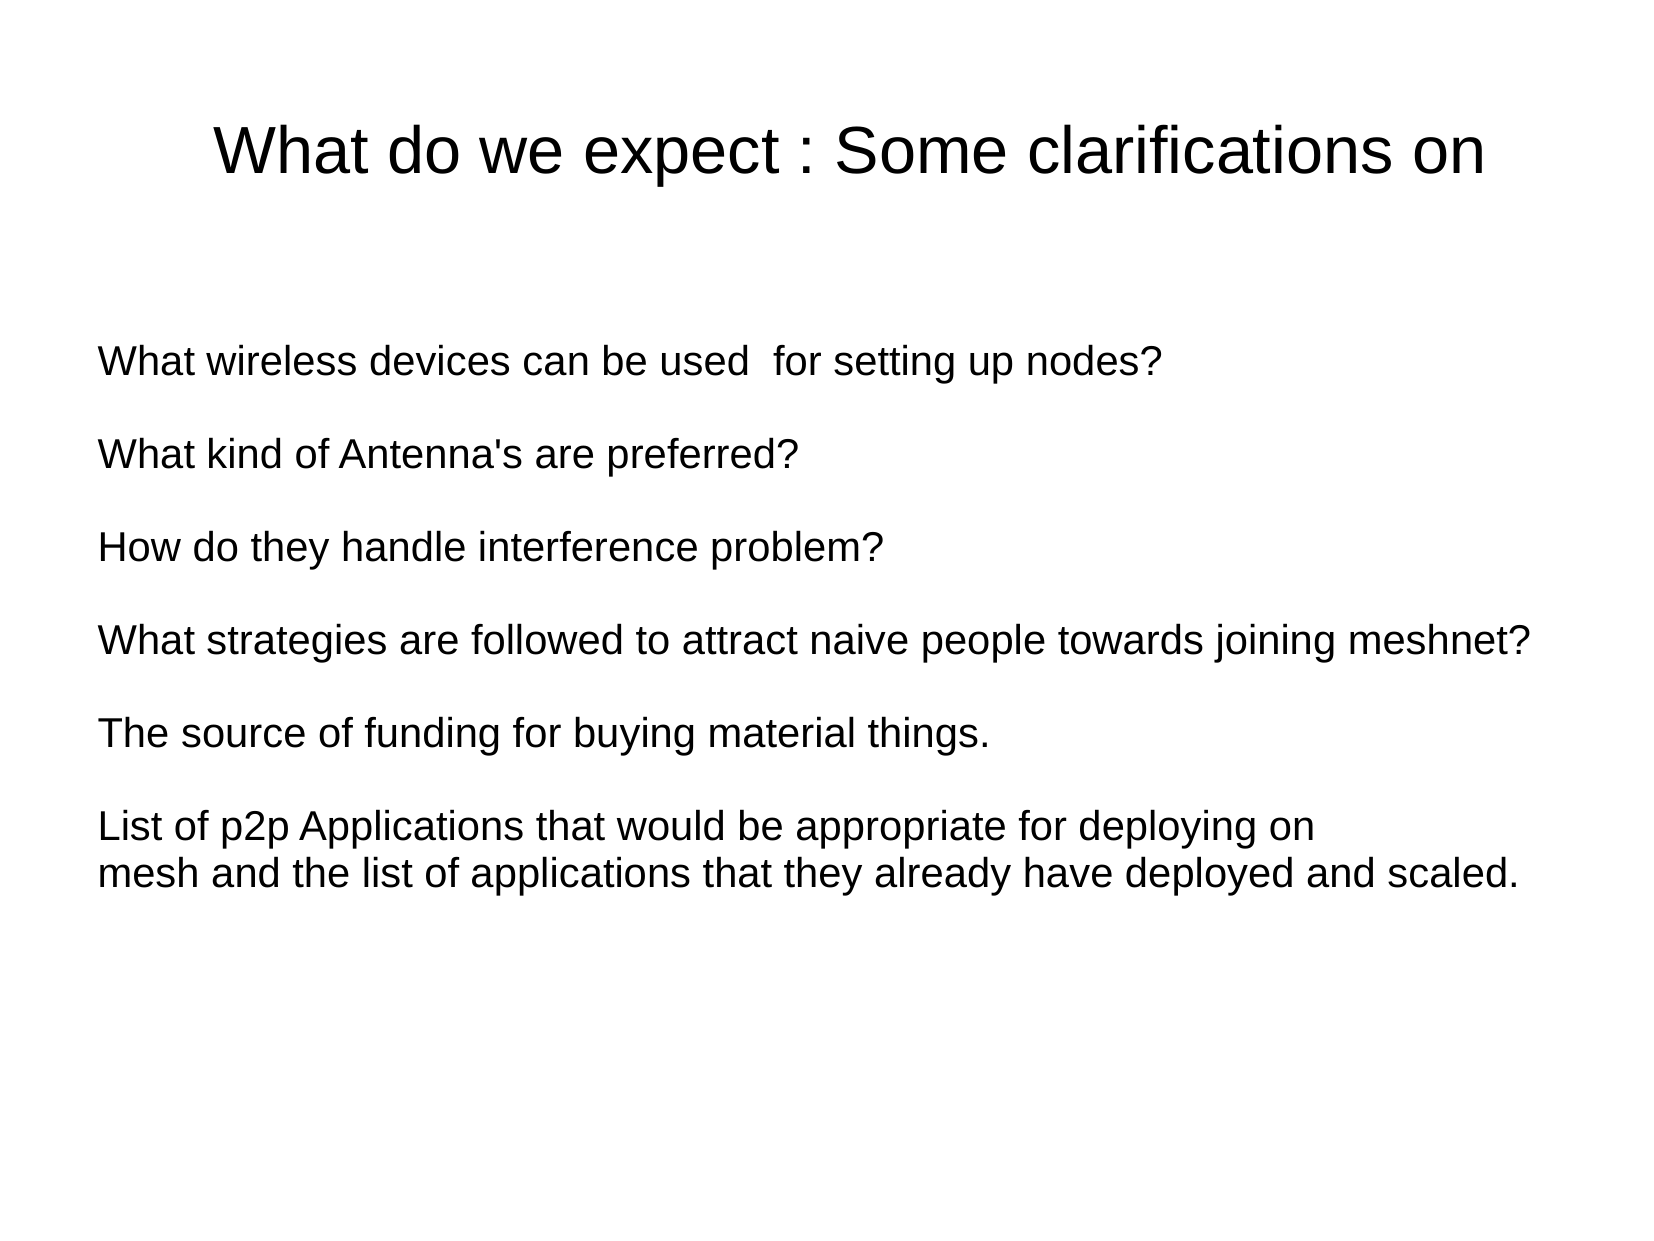

# What do we expect : Some clarifications on
What wireless devices can be used for setting up nodes?
What kind of Antenna's are preferred?
How do they handle interference problem?
What strategies are followed to attract naive people towards joining meshnet?
The source of funding for buying material things.
List of p2p Applications that would be appropriate for deploying on
mesh and the list of applications that they already have deployed and scaled.